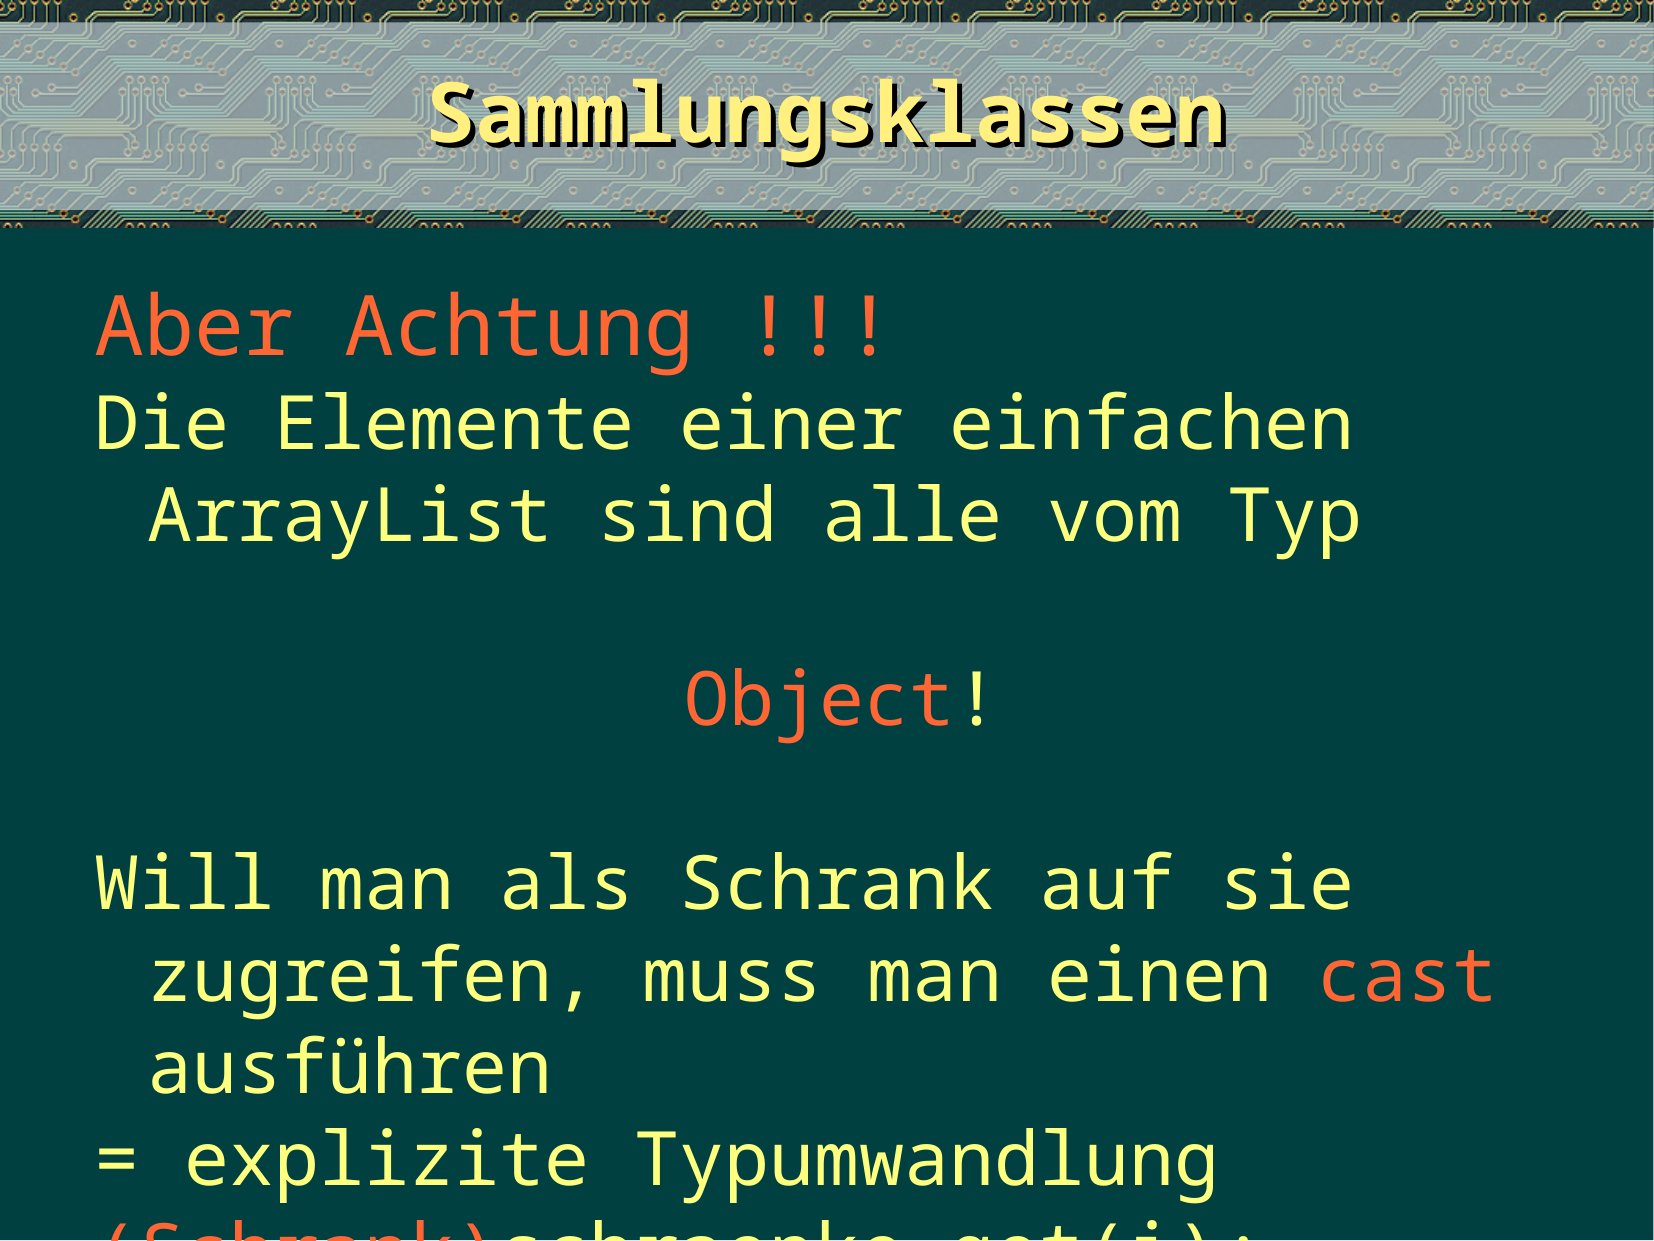

# Sammlungsklassen
Aber Achtung !!!
Die Elemente einer einfachen ArrayList sind alle vom Typ
Object!
Will man als Schrank auf sie zugreifen, muss man einen cast ausführen
= explizite Typumwandlung
(Schrank)schraenke.get(i);